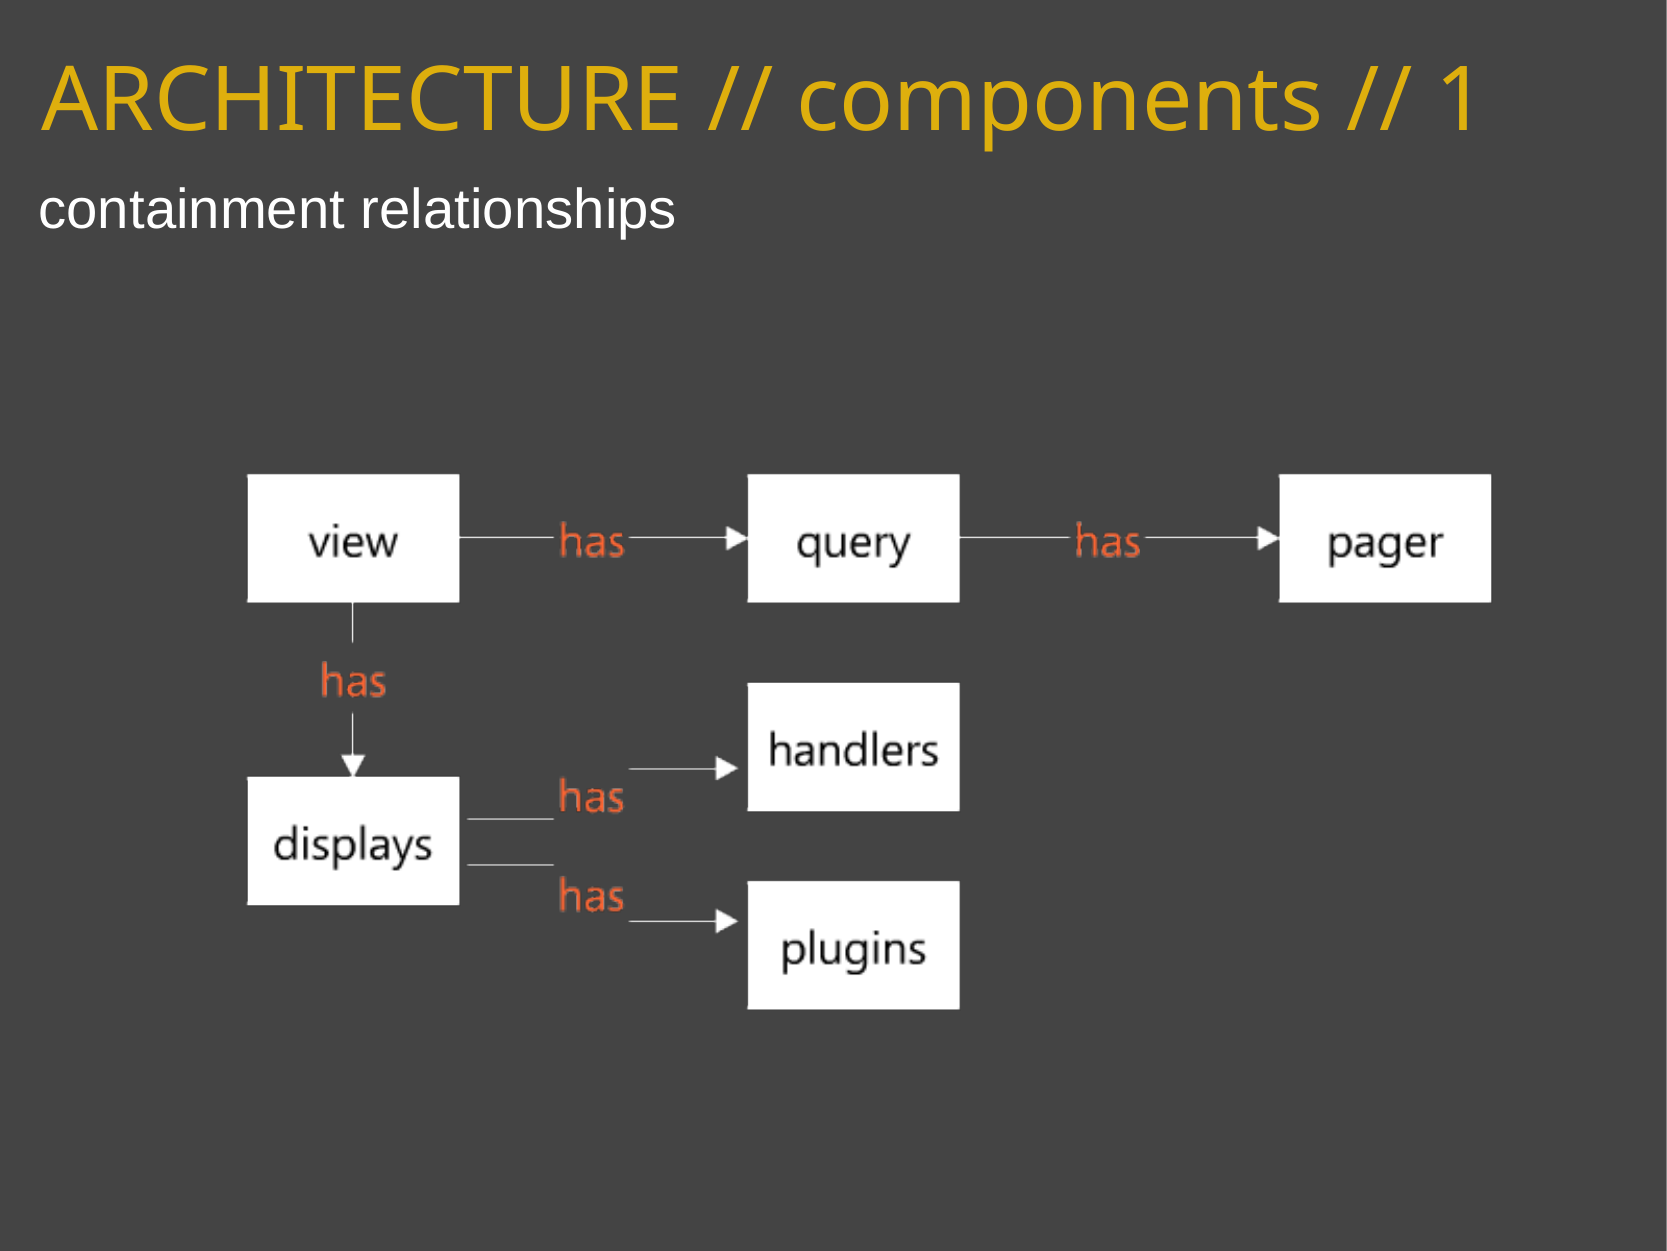

# ARCHITECTURE // components // 1
containment relationships